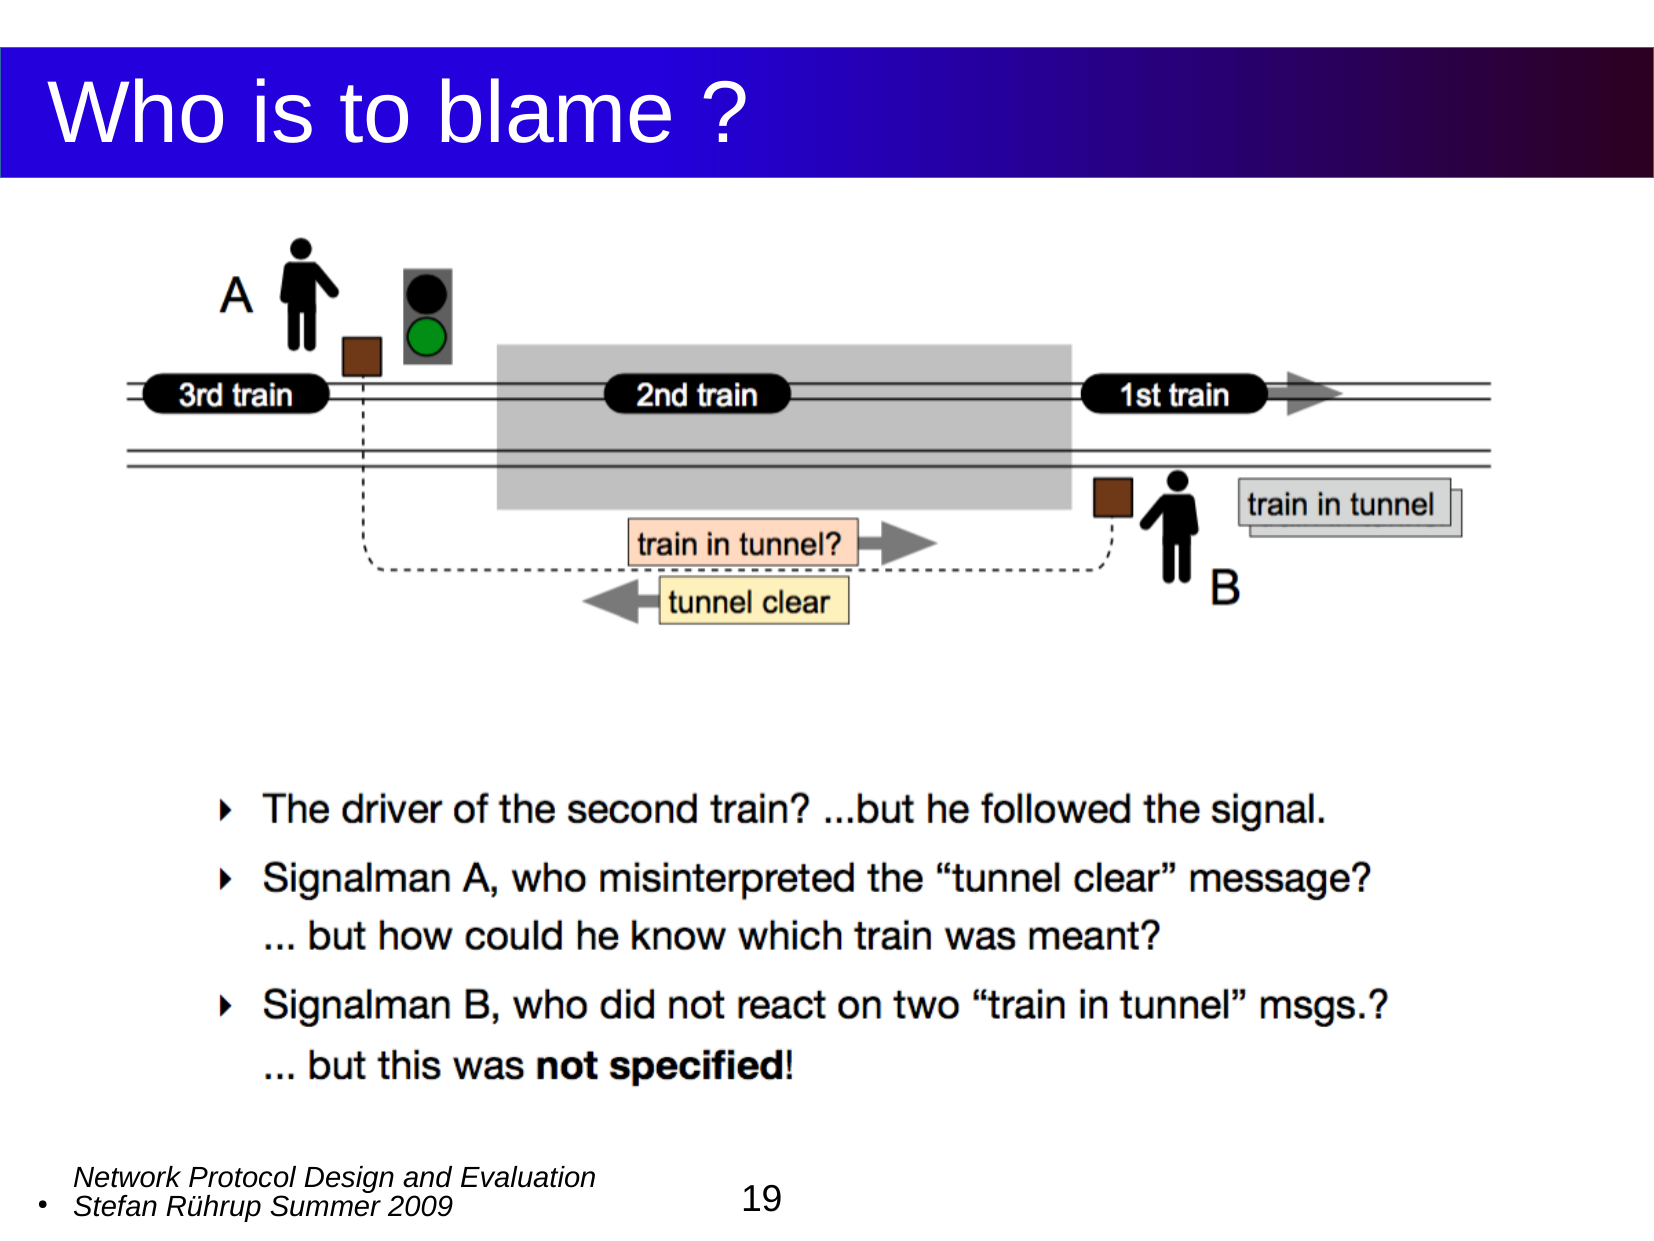

# Who is to blame ?
Network Protocol Design and Evaluation
Stefan Rührup Summer 2009